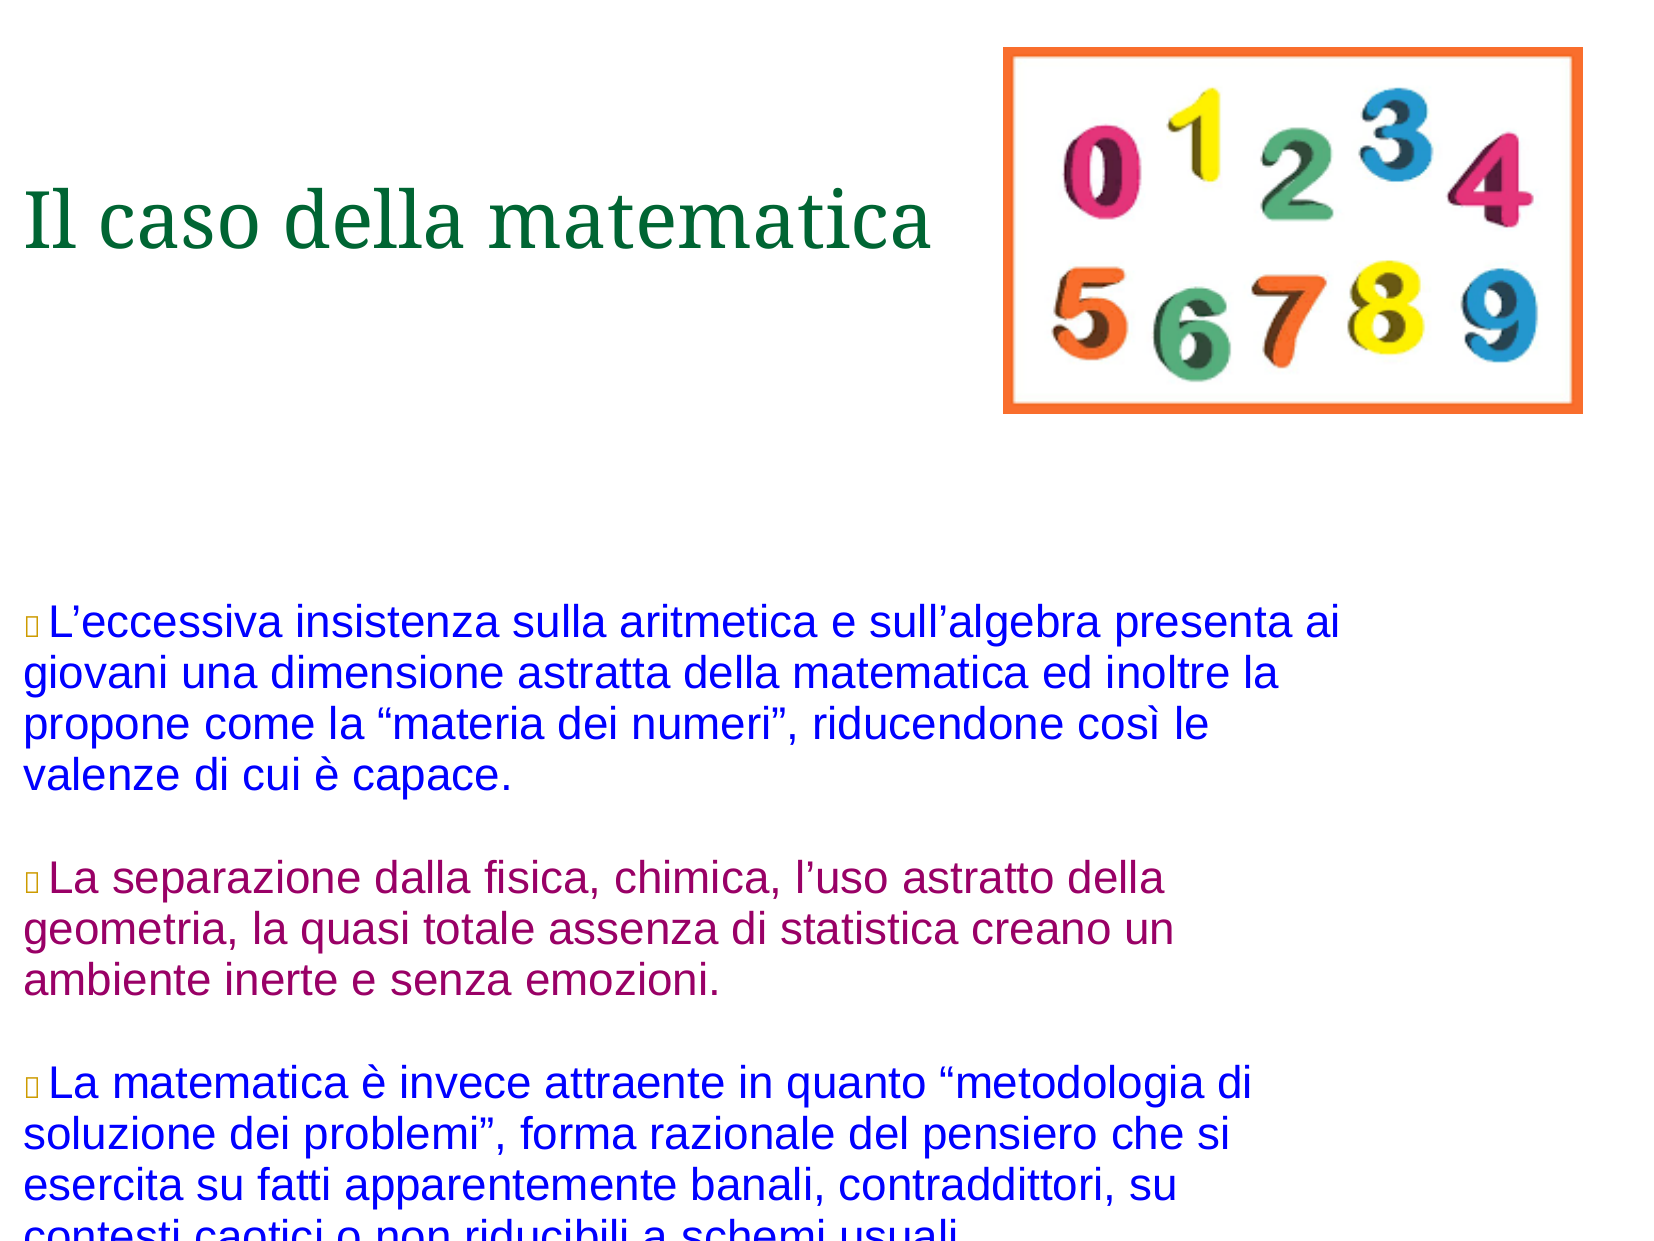

Il caso della matematica
􀂄 L’eccessiva insistenza sulla aritmetica e sull’algebra presenta ai
giovani una dimensione astratta della matematica ed inoltre la
propone come la “materia dei numeri”, riducendone così le
valenze di cui è capace.
􀂄 La separazione dalla fisica, chimica, l’uso astratto della
geometria, la quasi totale assenza di statistica creano un
ambiente inerte e senza emozioni.
􀂄 La matematica è invece attraente in quanto “metodologia di
soluzione dei problemi”, forma razionale del pensiero che si
esercita su fatti apparentemente banali, contraddittori, su
contesti caotici o non riducibili a schemi usuali.
􀂄 C’è molta matematica nella vita del giovane, ed è possibile
insegnare attraverso esperienze, connessioni, scoperte.